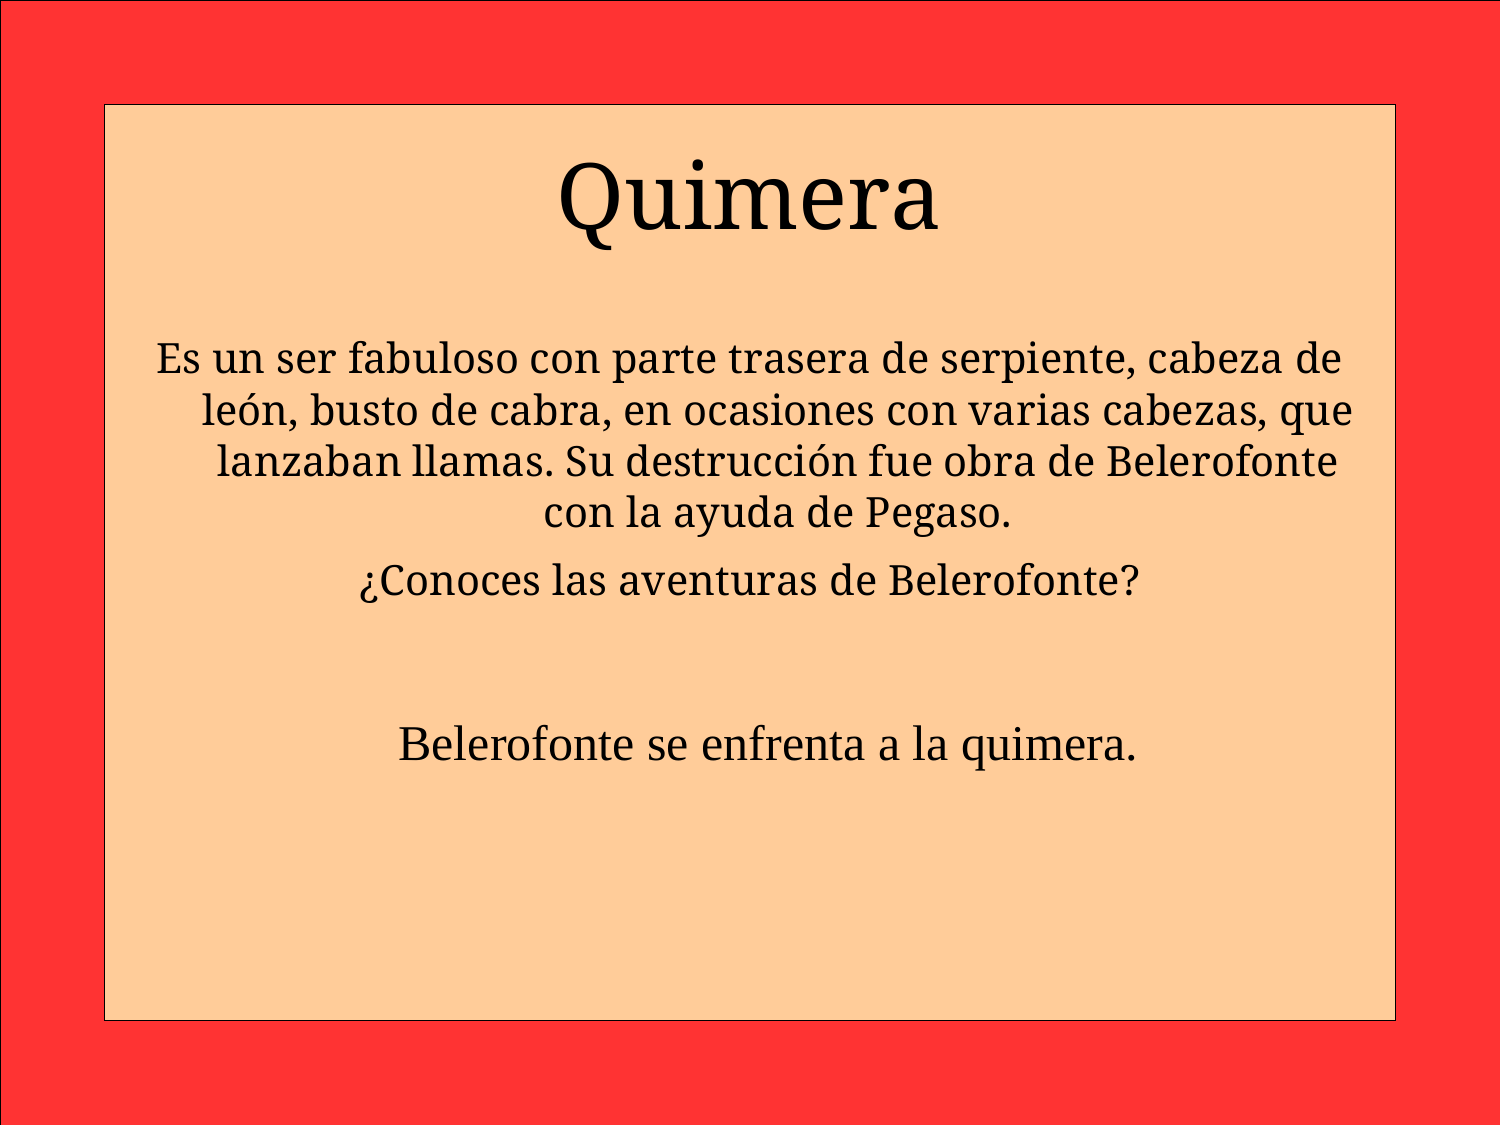

# Quimera
Es un ser fabuloso con parte trasera de serpiente, cabeza de león, busto de cabra, en ocasiones con varias cabezas, que lanzaban llamas. Su destrucción fue obra de Belerofonte con la ayuda de Pegaso.
¿Conoces las aventuras de Belerofonte?
Belerofonte se enfrenta a la quimera.